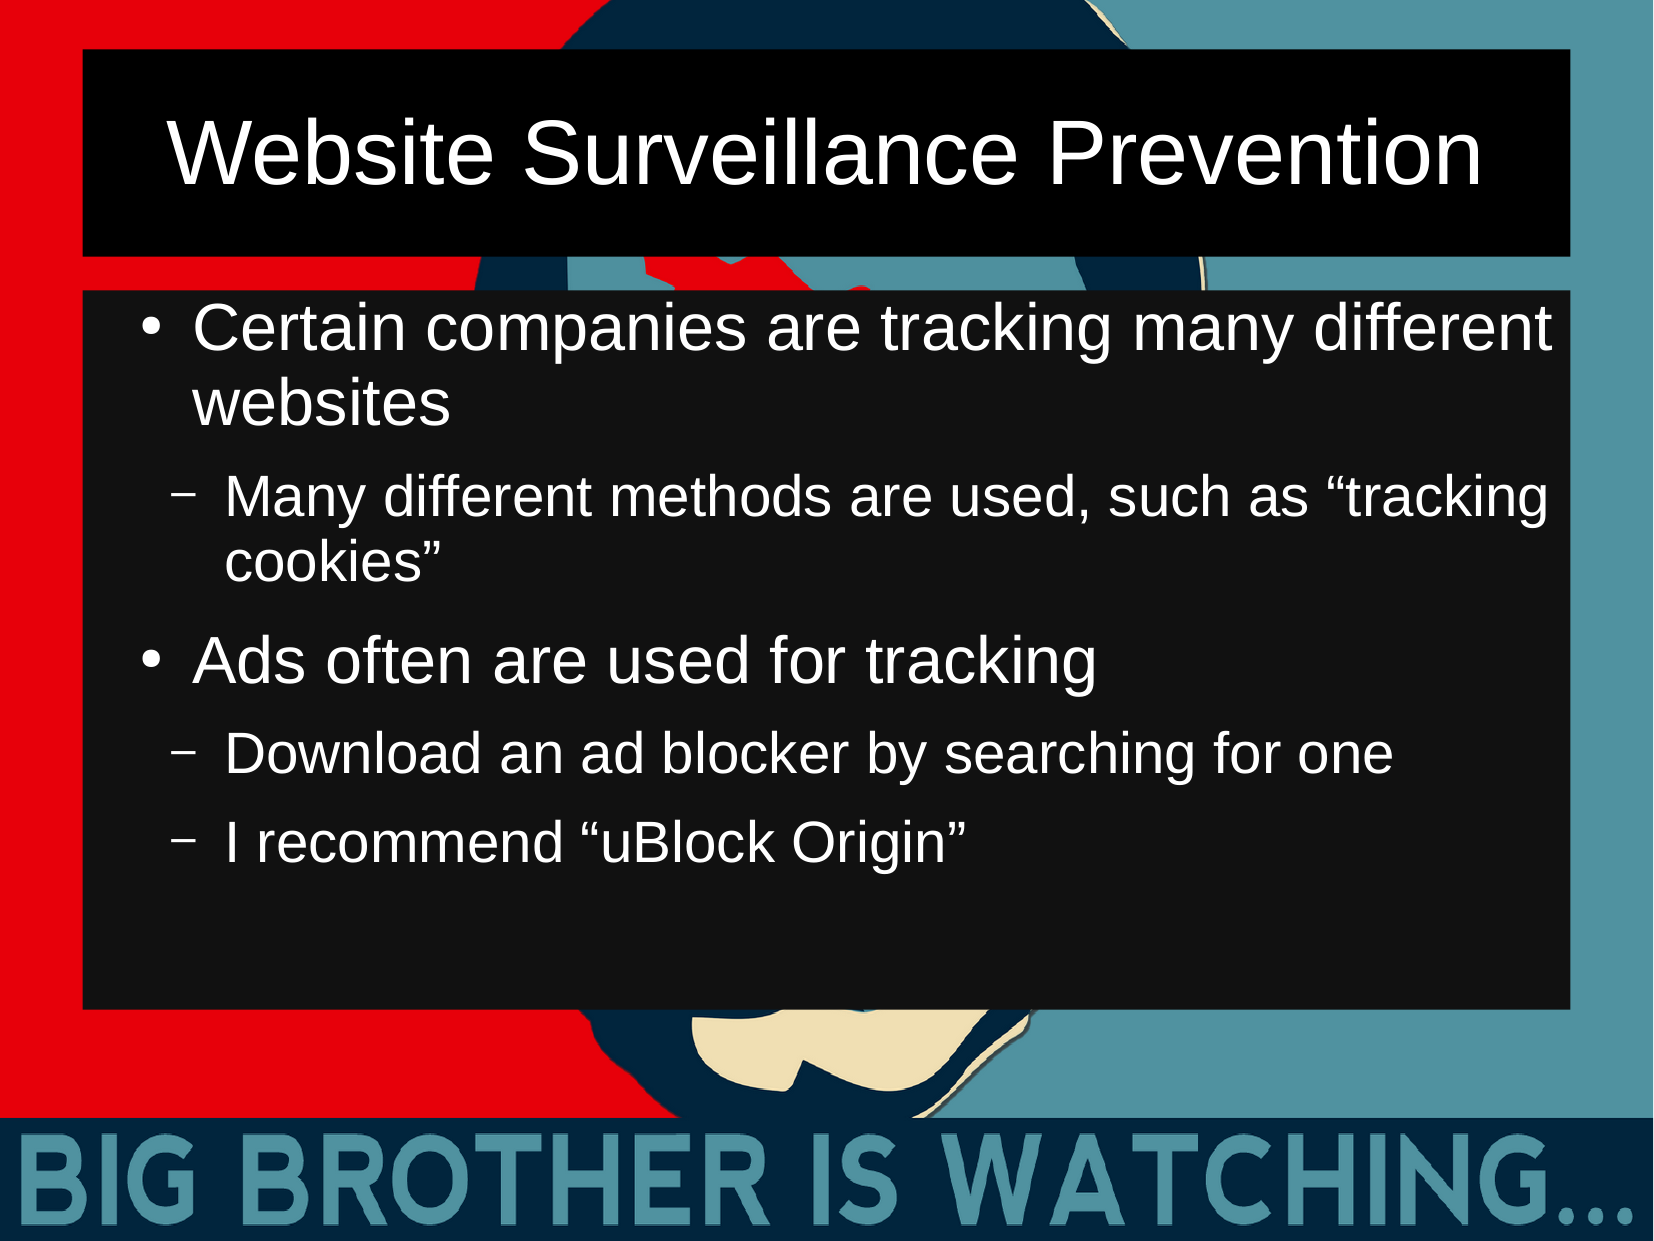

# Website Surveillance Prevention
Certain companies are tracking many different websites
Many different methods are used, such as “tracking cookies”
Ads often are used for tracking
Download an ad blocker by searching for one
I recommend “uBlock Origin”